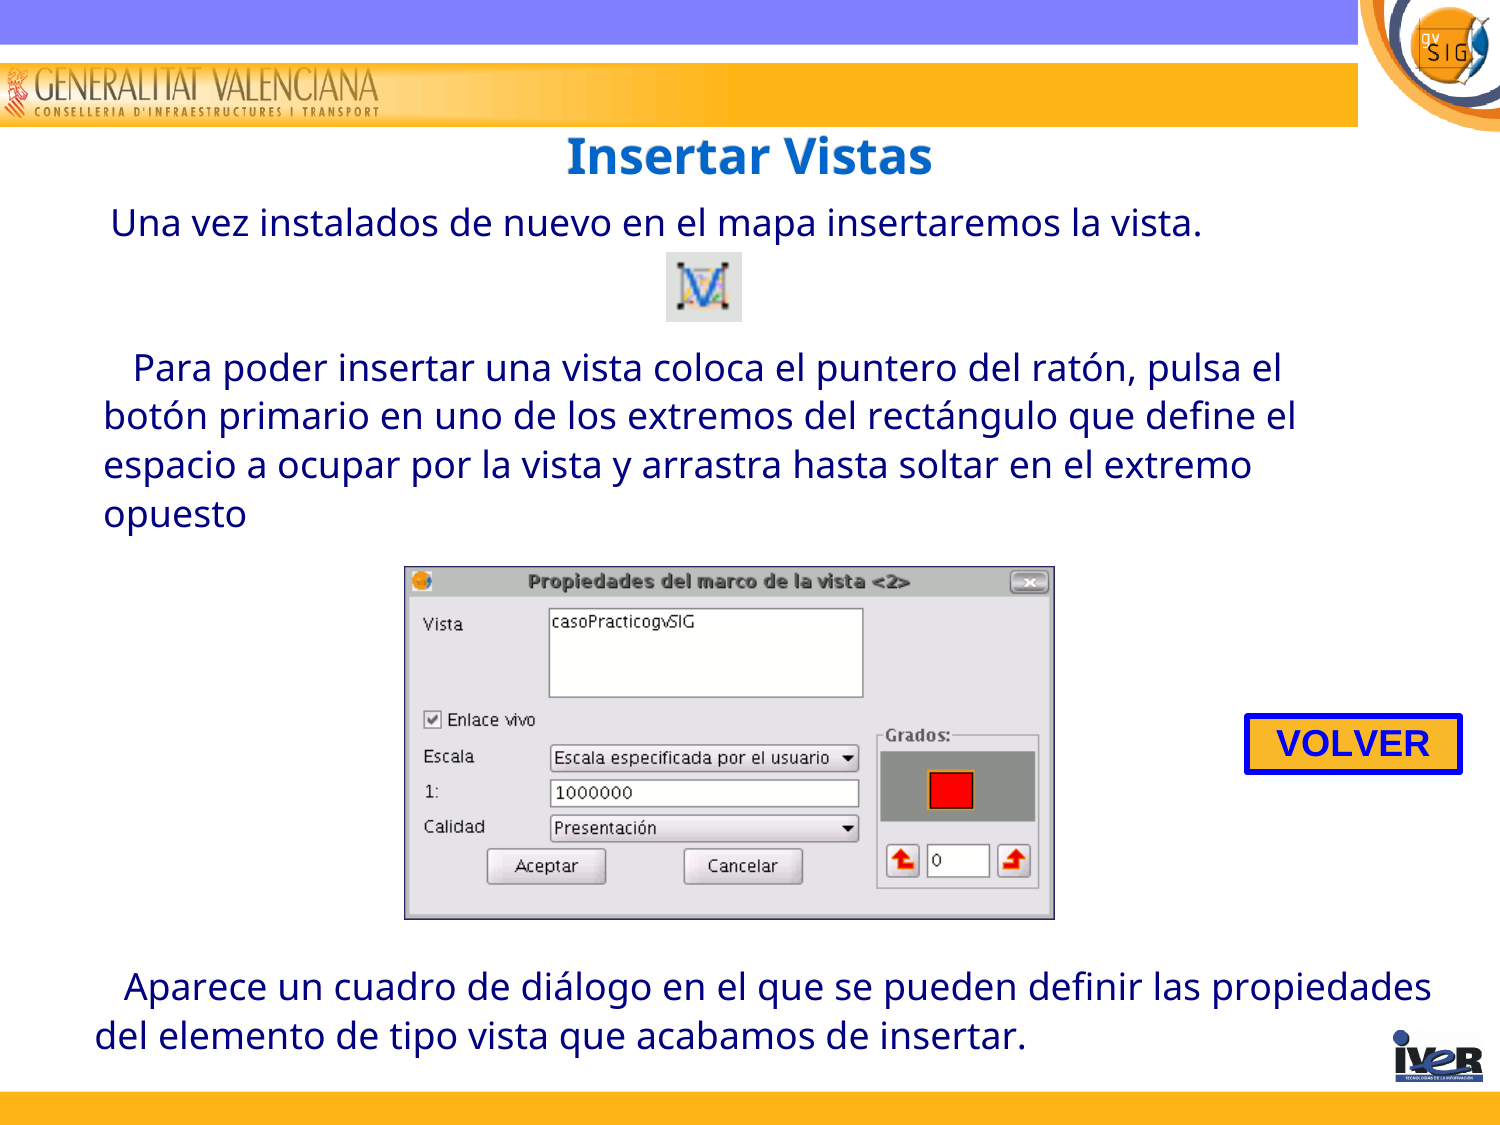

# Insertar Vistas
Una vez instalados de nuevo en el mapa insertaremos la vista.
 Para poder insertar una vista coloca el puntero del ratón, pulsa el botón primario en uno de los extremos del rectángulo que define el espacio a ocupar por la vista y arrastra hasta soltar en el extremo opuesto
VOLVER
 Aparece un cuadro de diálogo en el que se pueden definir las propiedades del elemento de tipo vista que acabamos de insertar.